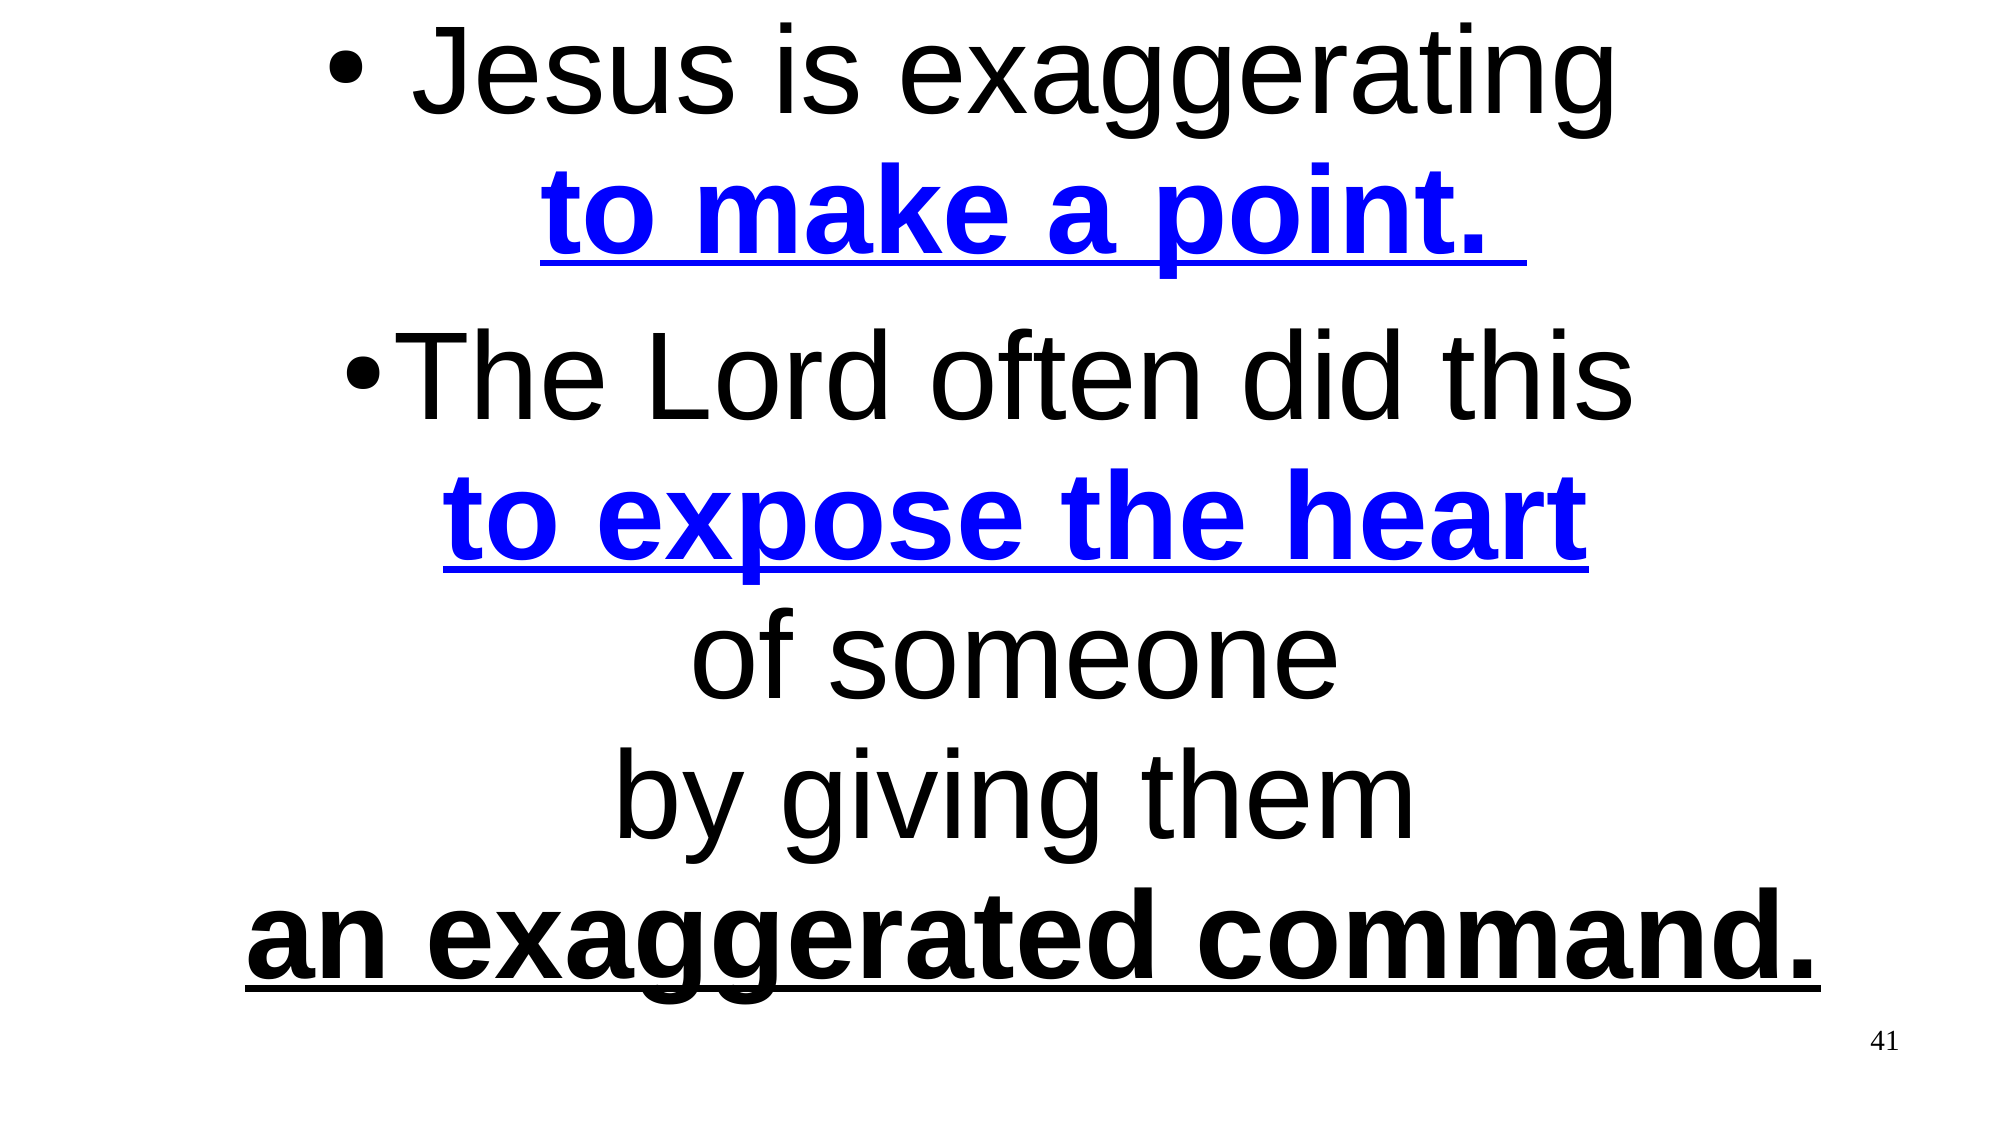

# Jesus is exaggerating to make a point.
The Lord often did this
to expose the heart
of someone
by giving them
an exaggerated command.
41